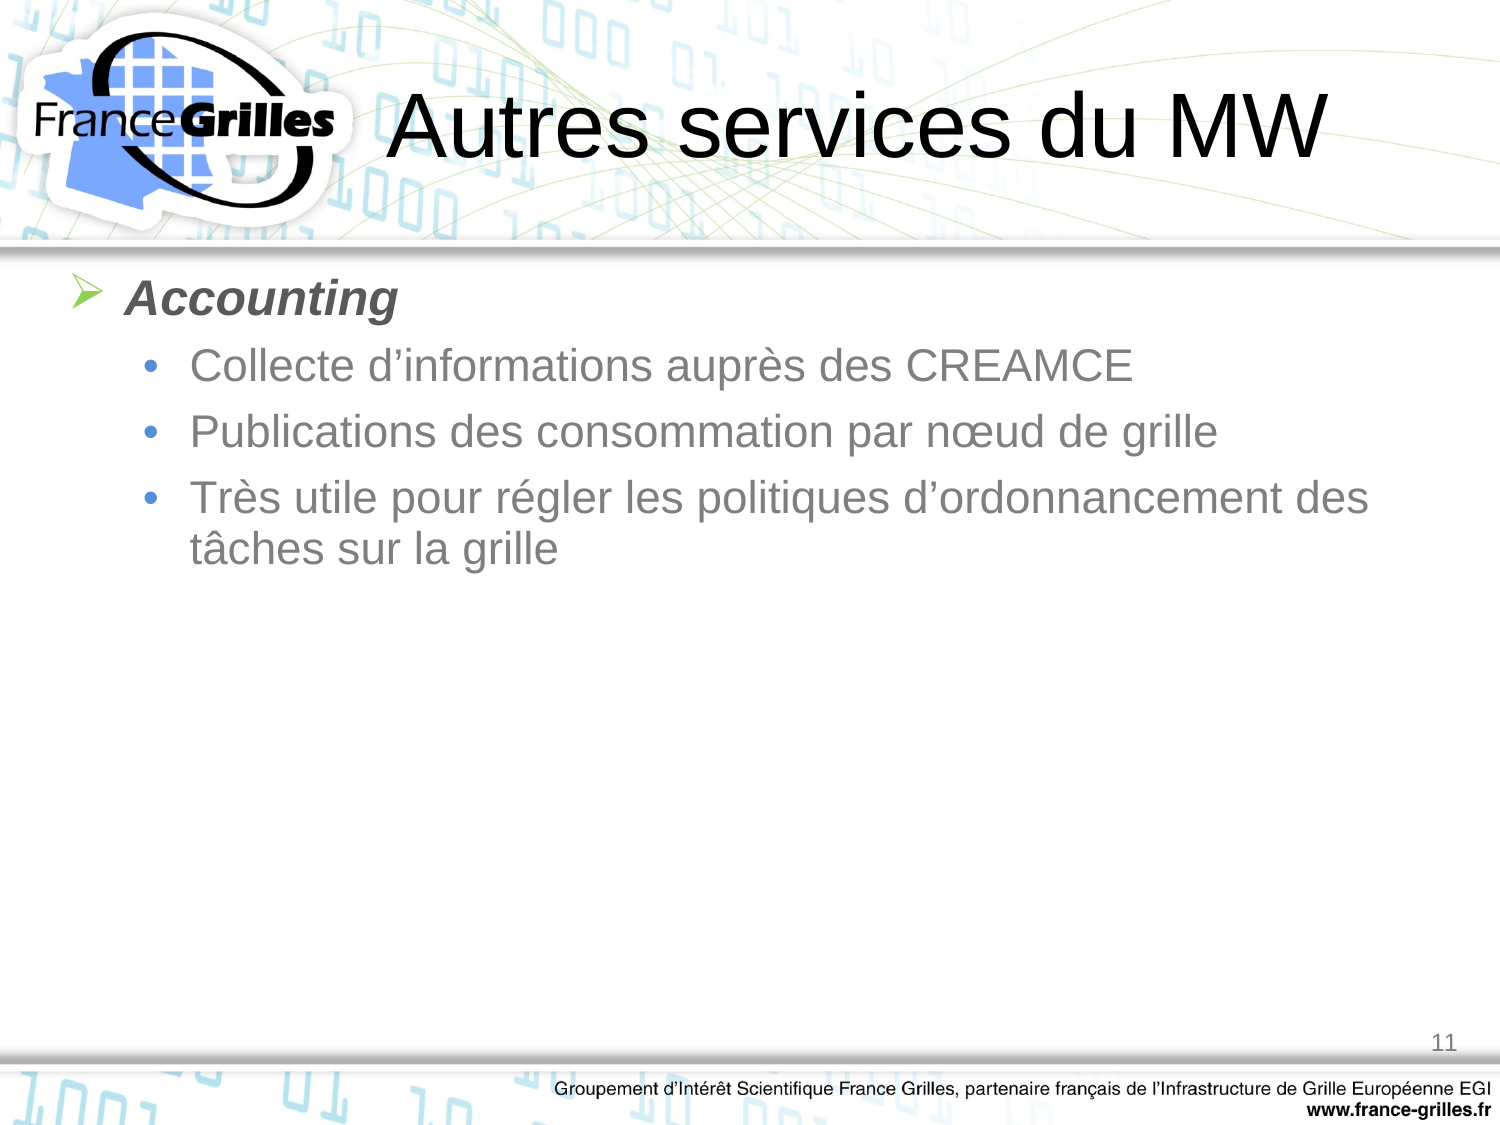

# Autres services du MW
Accounting
Collecte d’informations auprès des CREAMCE
Publications des consommation par nœud de grille
Très utile pour régler les politiques d’ordonnancement des tâches sur la grille
11